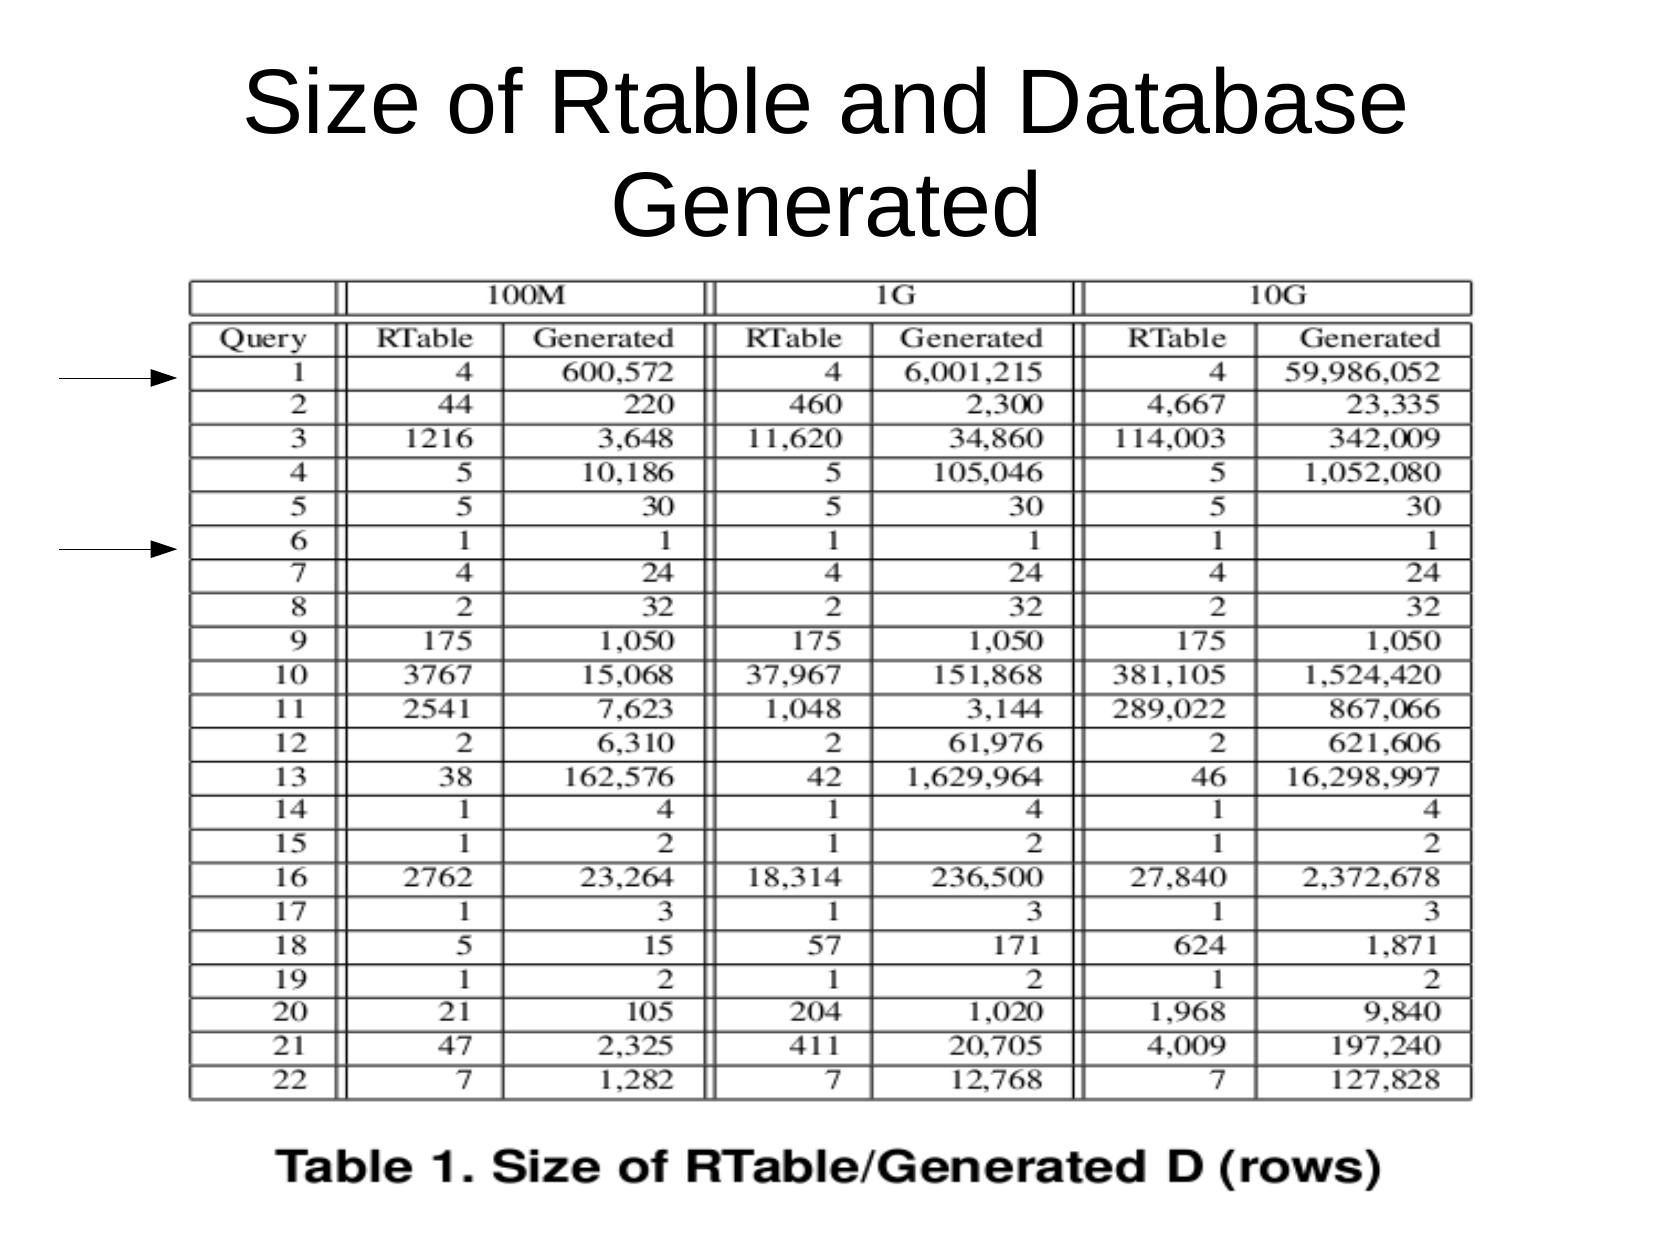

# Size of Rtable and Database Generated